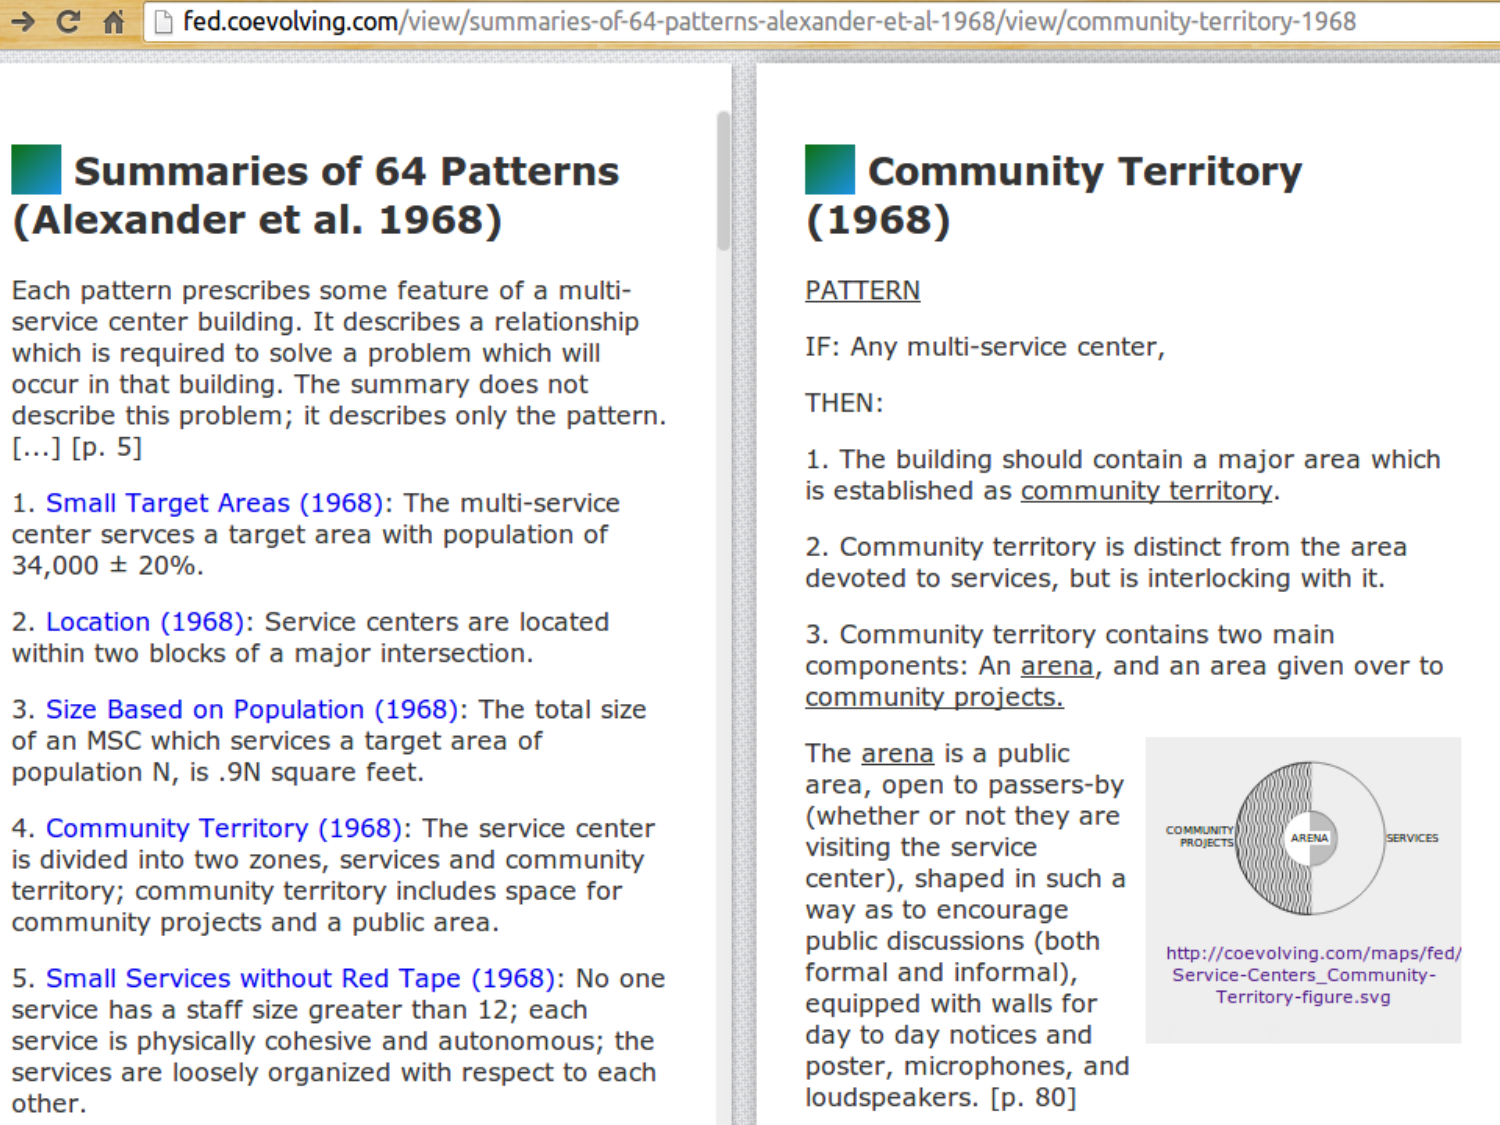

# Summaries of 64 Patterns (1968)
Incubating Service Systems Thinking
July 2014
22